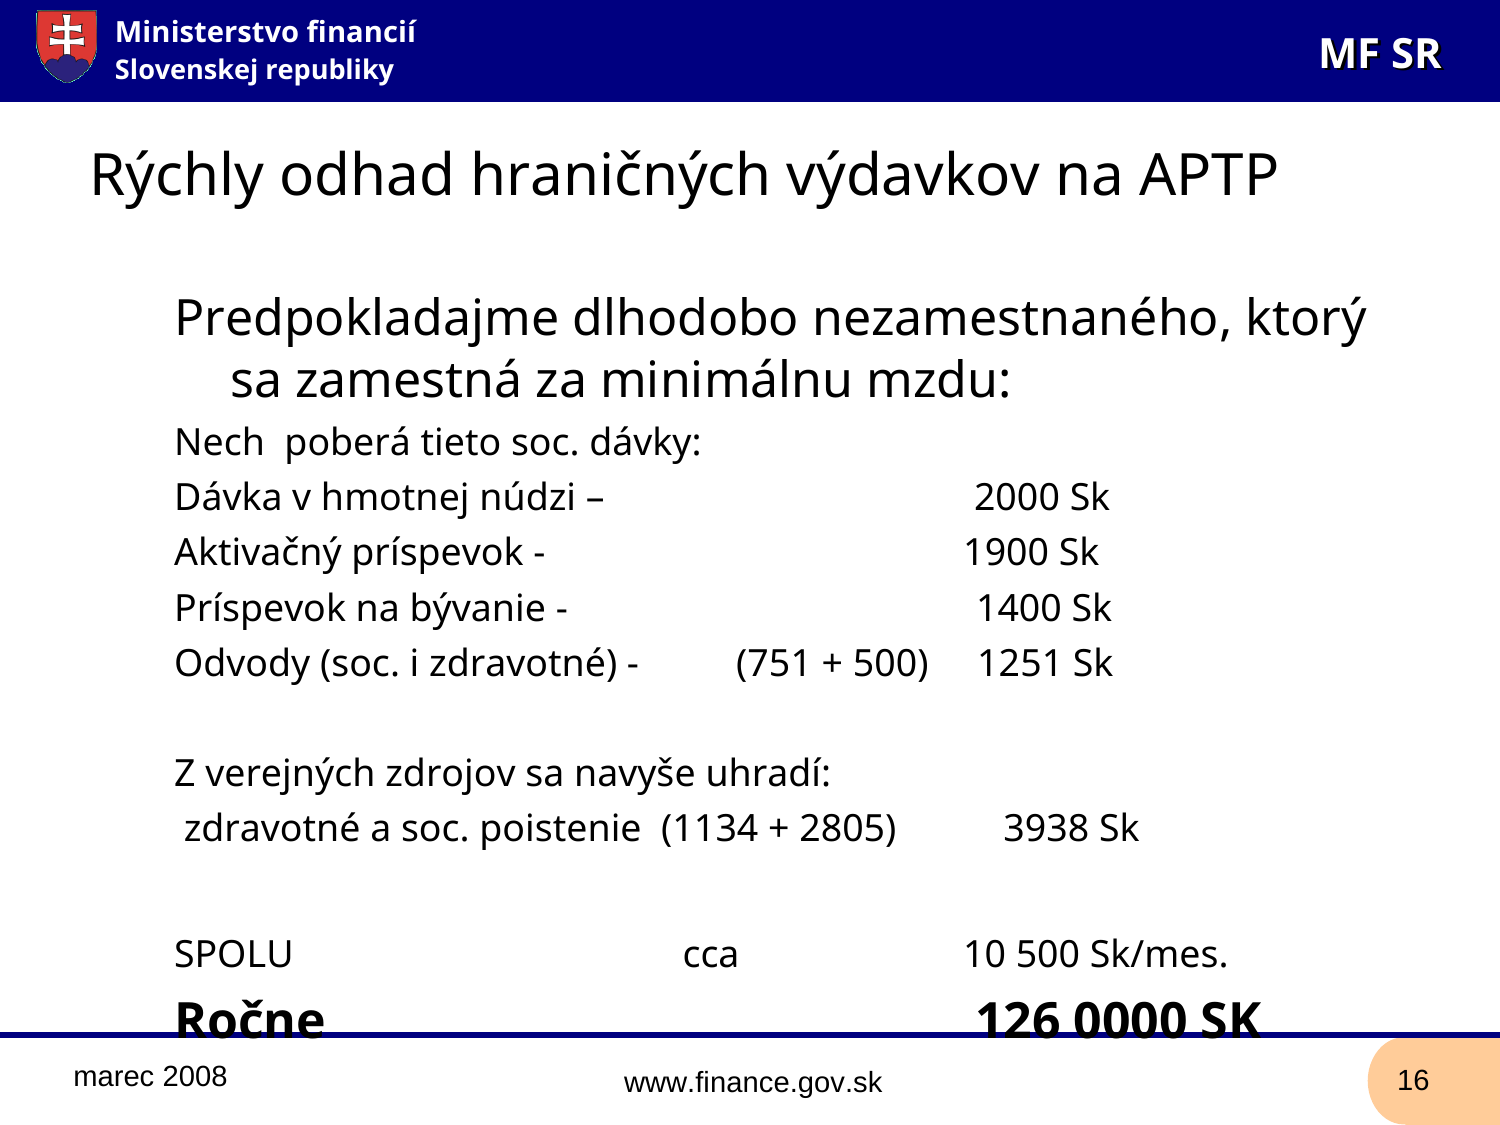

# Rýchly odhad hraničných výdavkov na APTP
Predpokladajme dlhodobo nezamestnaného, ktorý sa zamestná za minimálnu mzdu:
Nech poberá tieto soc. dávky:
Dávka v hmotnej núdzi – 2000 Sk
Aktivačný príspevok - 1900 Sk
Príspevok na bývanie - 1400 Sk
Odvody (soc. i zdravotné) - (751 + 500) 1251 Sk
Z verejných zdrojov sa navyše uhradí:
 zdravotné a soc. poistenie (1134 + 2805) 3938 Sk
SPOLU cca 10 500 Sk/mes.
Ročne 126 0000 SK
marec 2008
16
www.finance.gov.sk